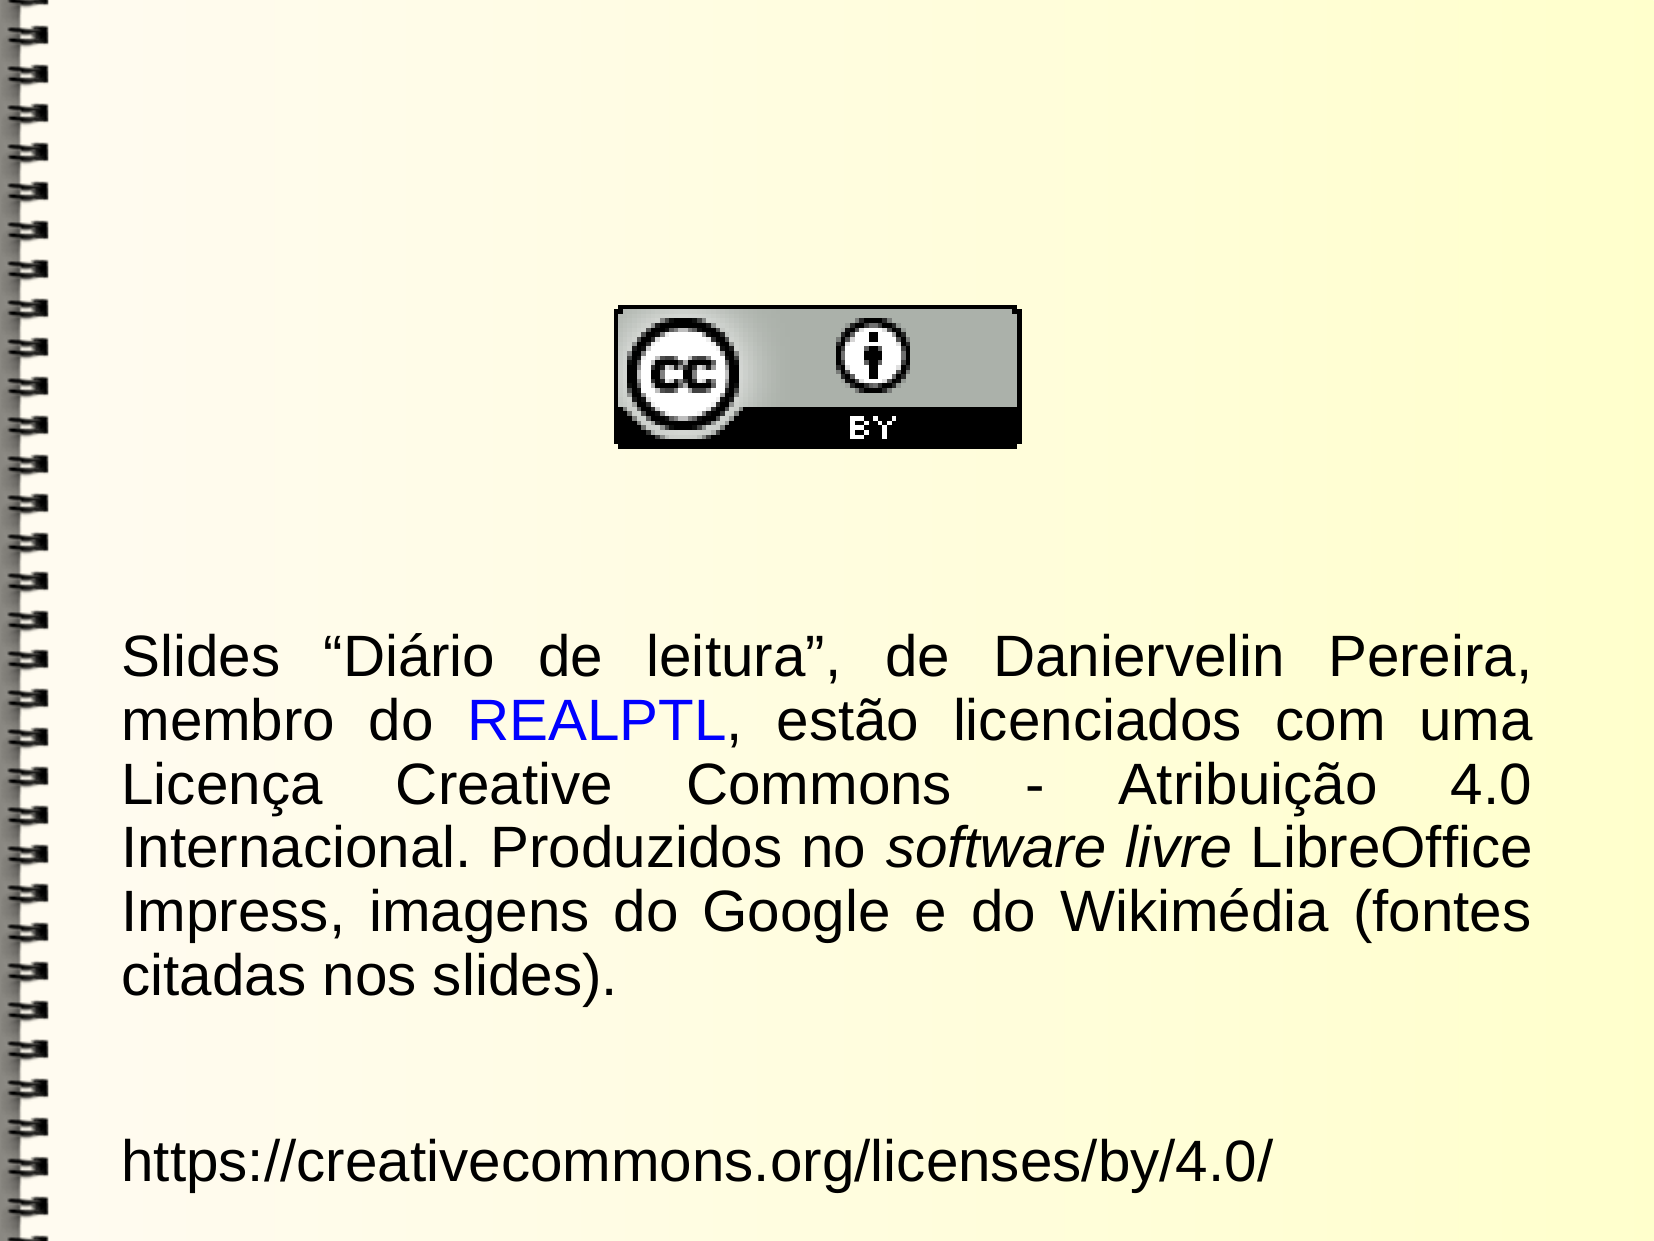

#
Slides “Diário de leitura”, de Daniervelin Pereira, membro do REALPTL, estão licenciados com uma Licença Creative Commons - Atribuição 4.0 Internacional. Produzidos no software livre LibreOffice Impress, imagens do Google e do Wikimédia (fontes citadas nos slides).
https://creativecommons.org/licenses/by/4.0/